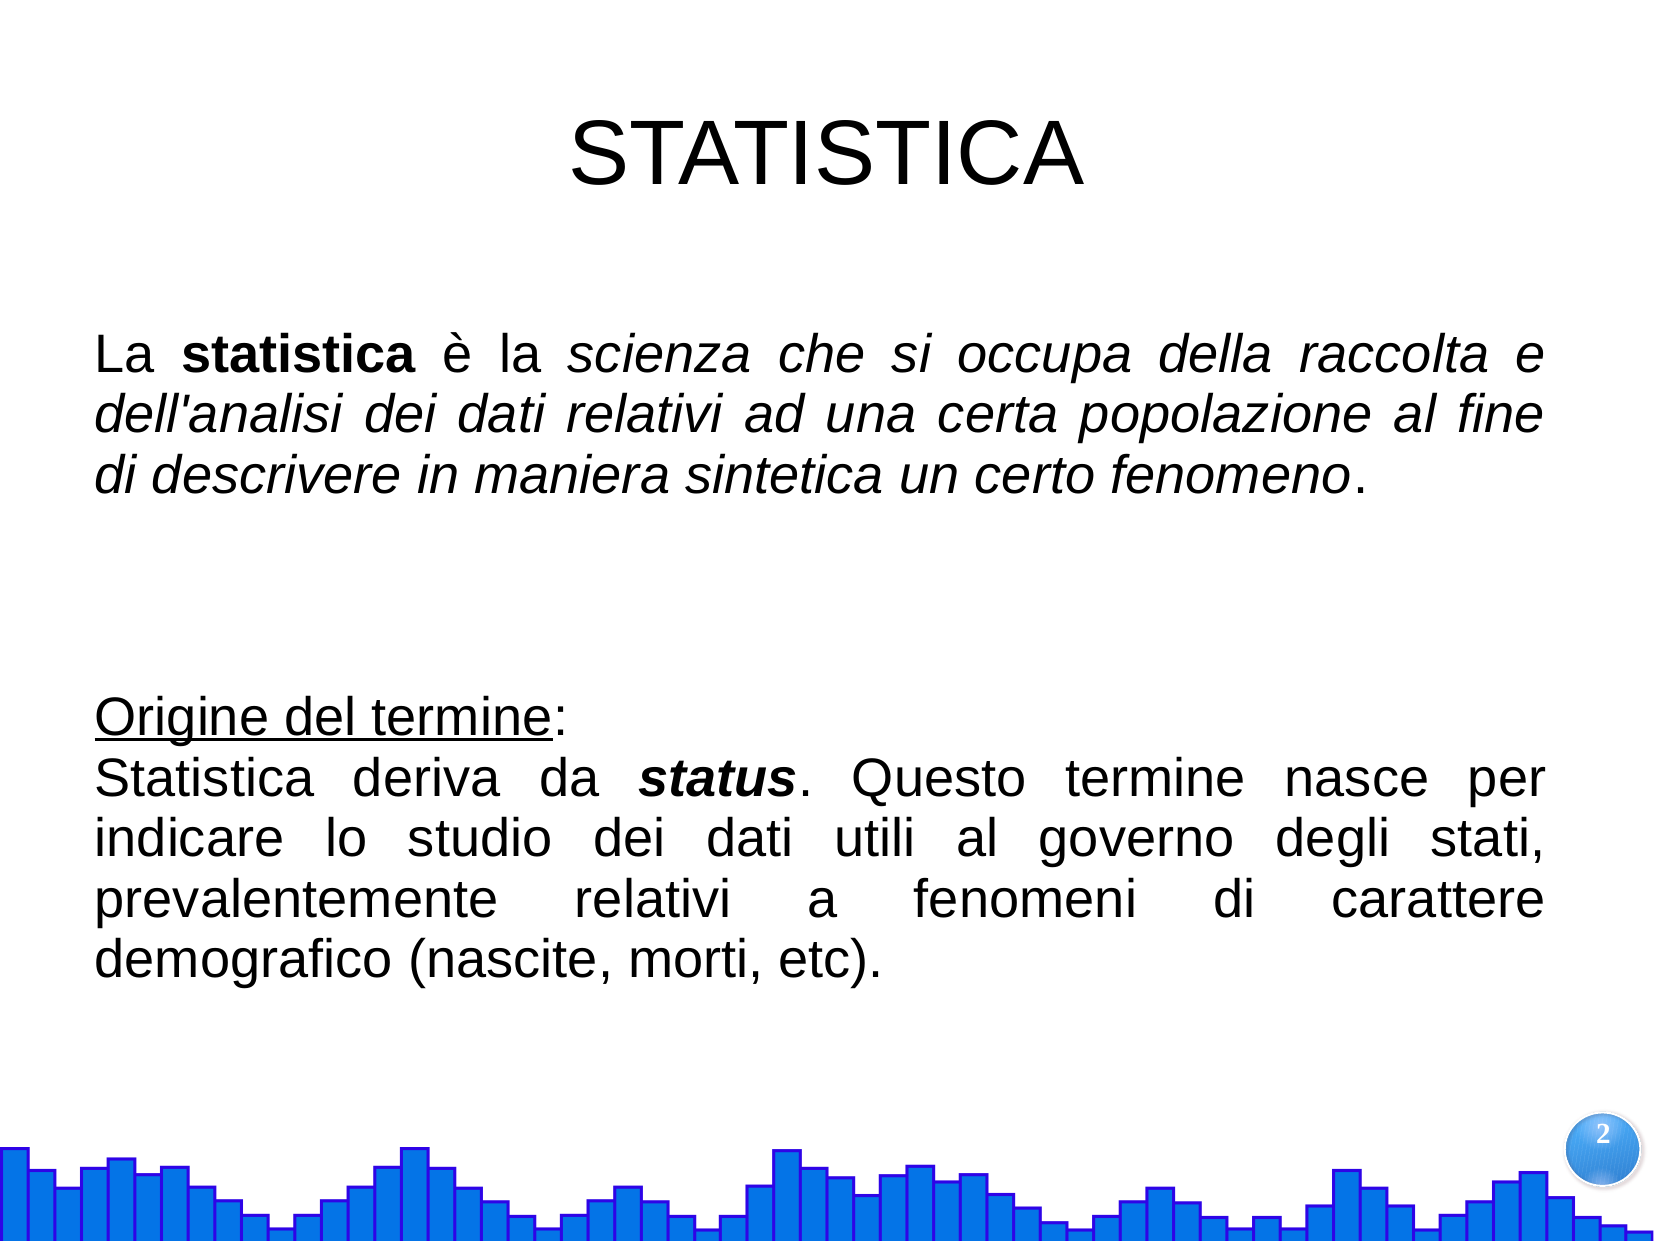

# STATISTICA
La statistica è la scienza che si occupa della raccolta e dell'analisi dei dati relativi ad una certa popolazione al fine di descrivere in maniera sintetica un certo fenomeno.
Origine del termine:
Statistica deriva da status. Questo termine nasce per indicare lo studio dei dati utili al governo degli stati, prevalentemente relativi a fenomeni di carattere demografico (nascite, morti, etc).
2